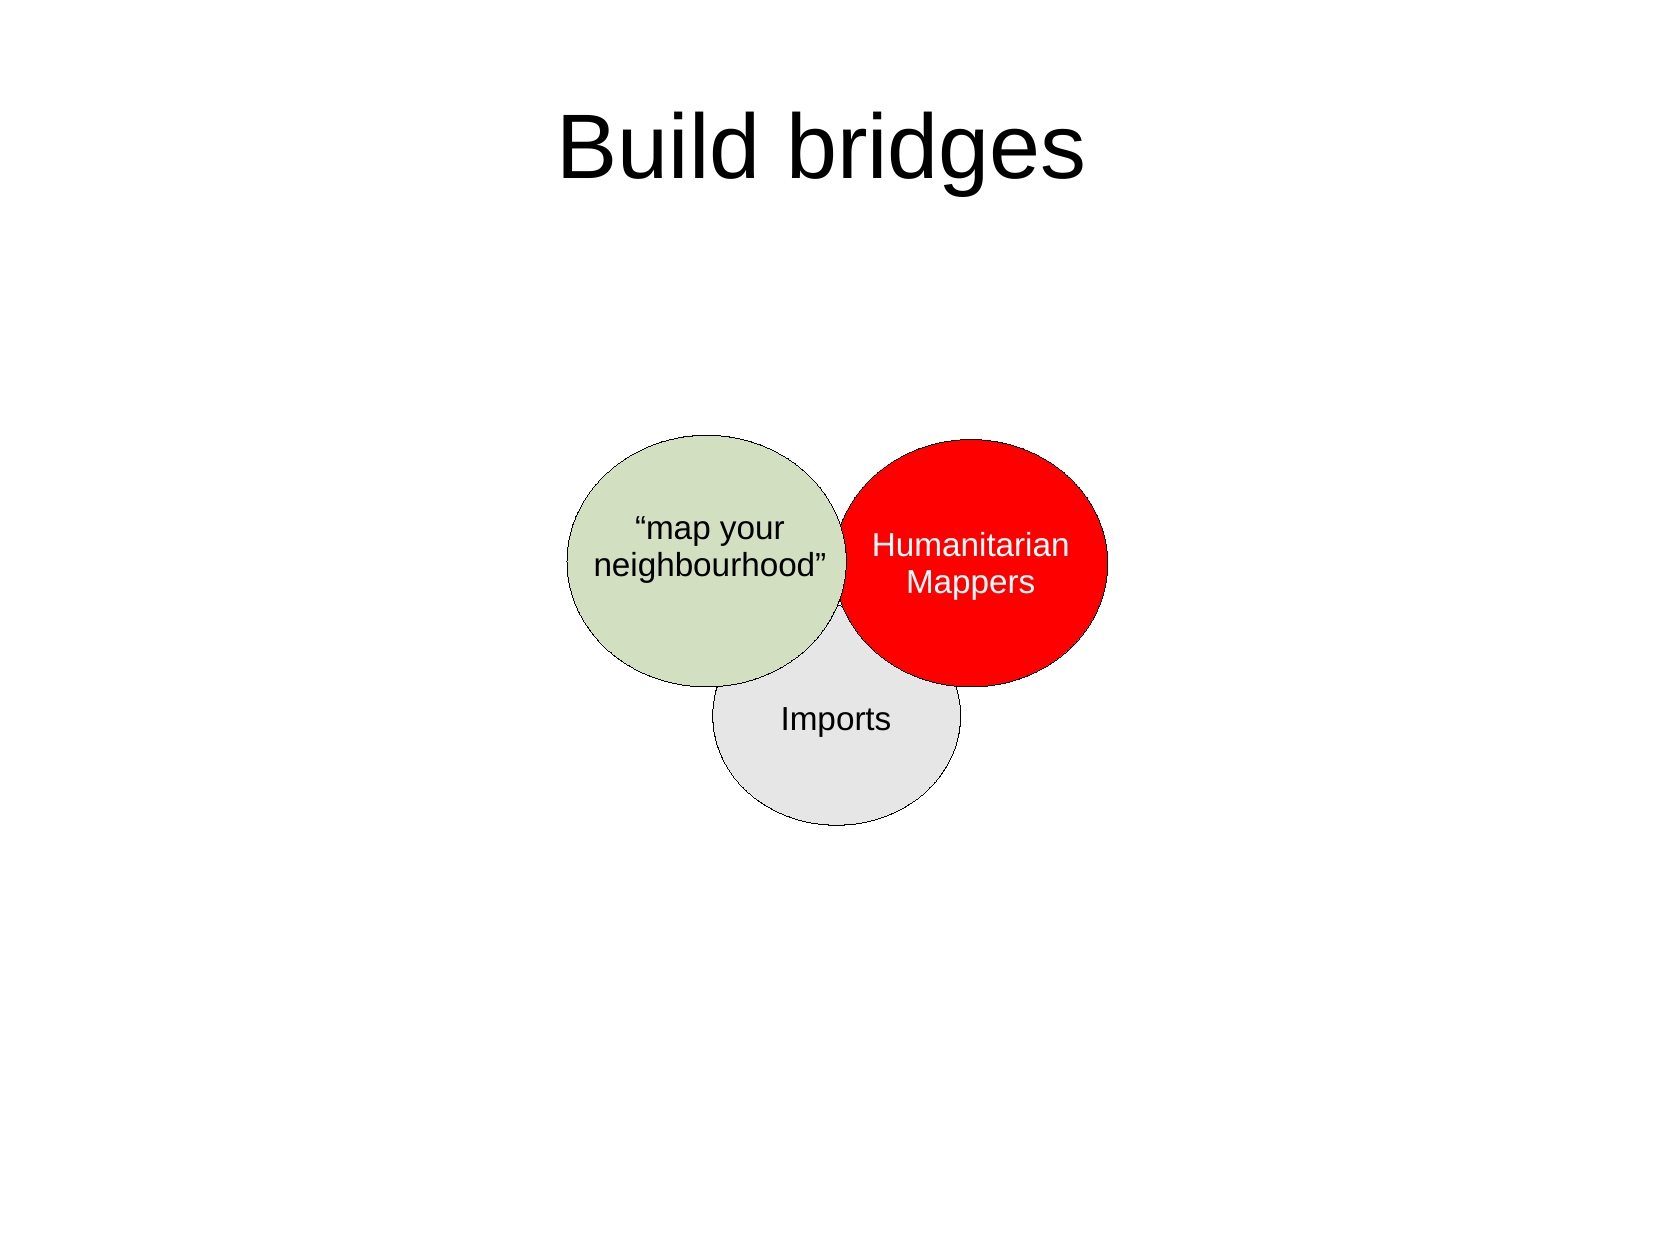

# Build bridges
Humanitarian
Mappers
“map your neighbourhood”
Imports